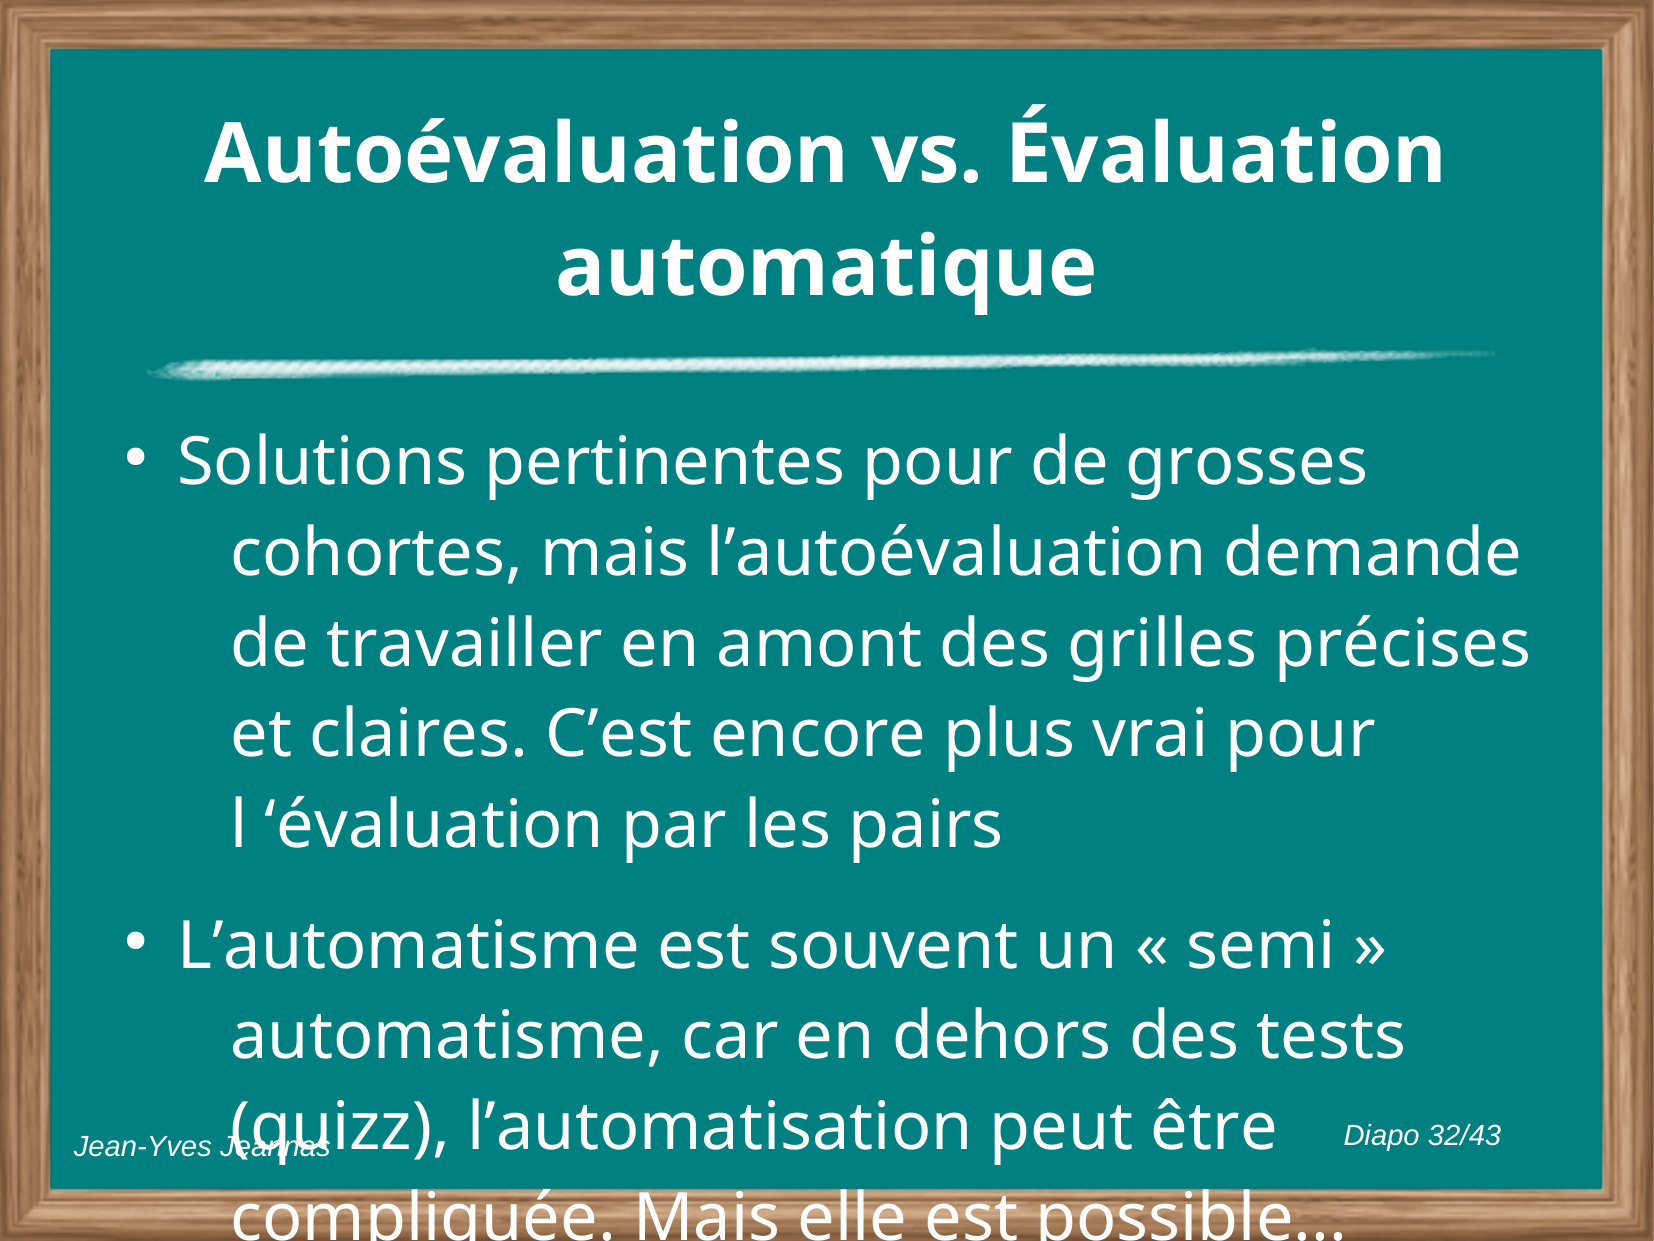

# Autoévaluation vs. Évaluation automatique
Solutions pertinentes pour de grosses cohortes, mais l’autoévaluation demande de travailler en amont des grilles précises et claires. C’est encore plus vrai pour l ‘évaluation par les pairs
L’automatisme est souvent un « semi » automatisme, car en dehors des tests (quizz), l’automatisation peut être compliquée. Mais elle est possible...